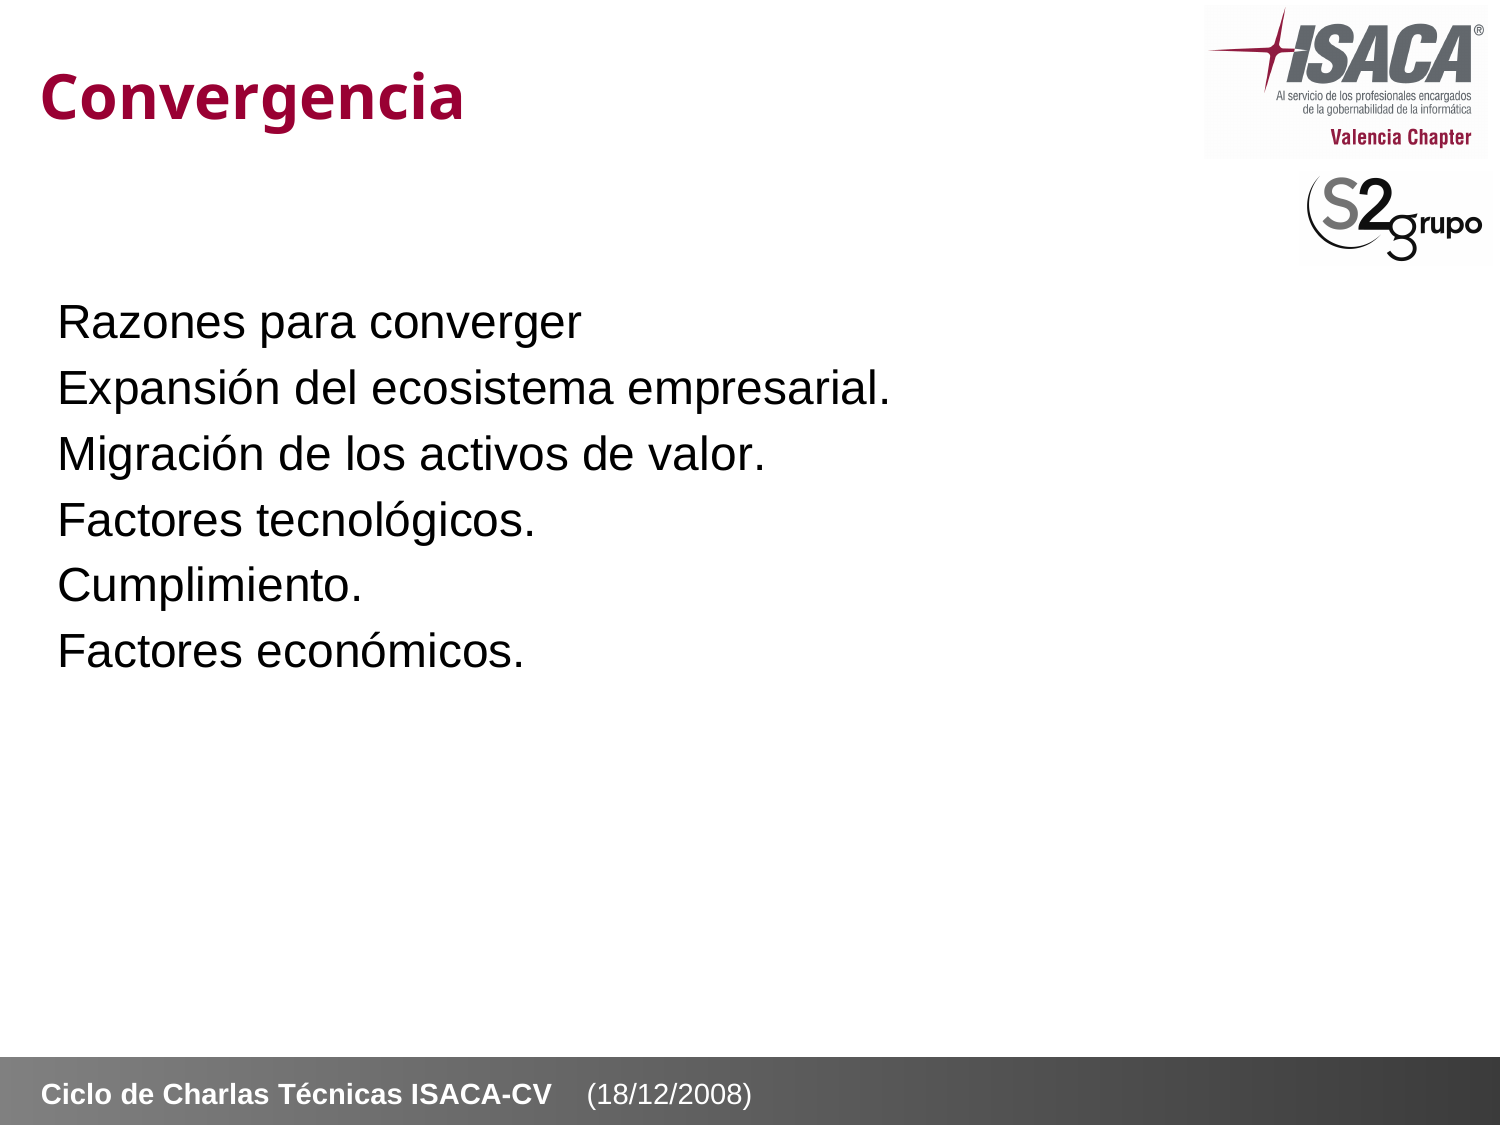

Convergencia
# Razones para converger
Expansión del ecosistema empresarial.
Migración de los activos de valor.
Factores tecnológicos.
Cumplimiento.
Factores económicos.